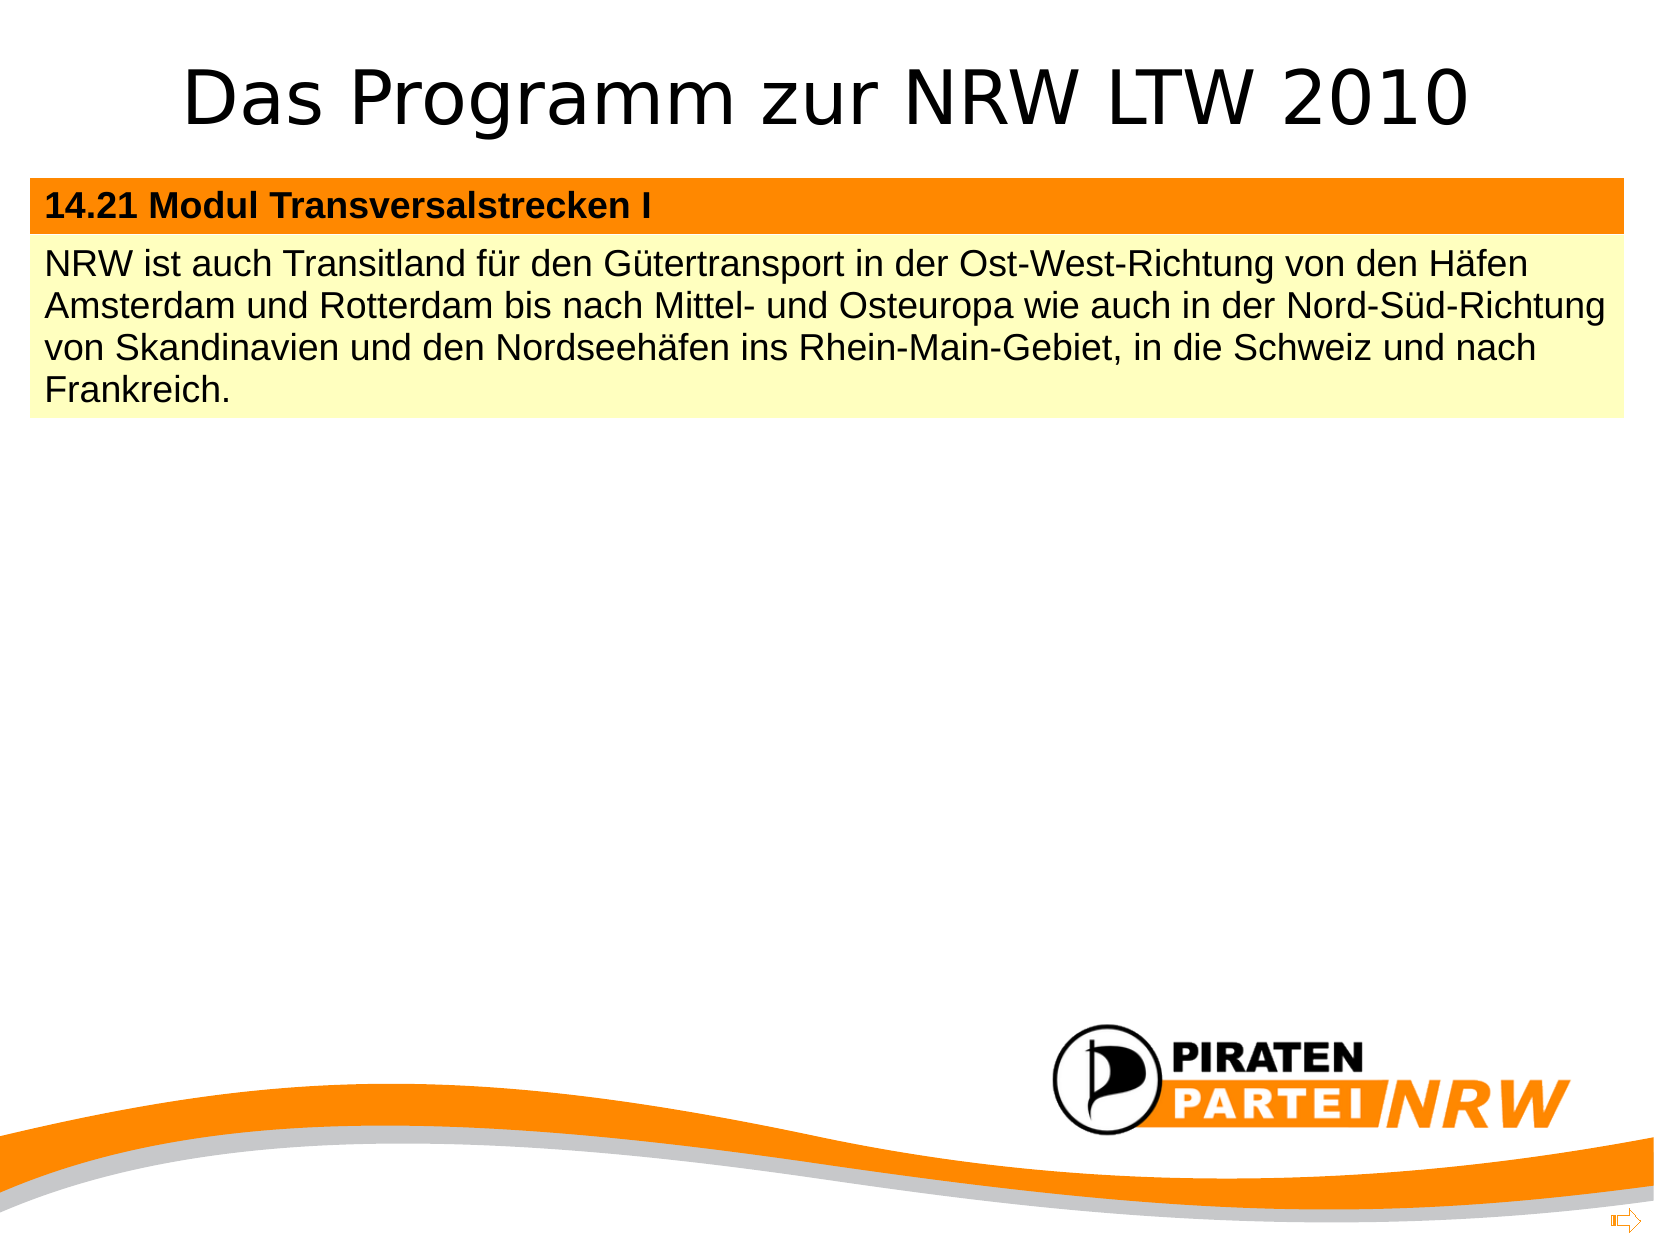

# Das Programm zur NRW LTW 2010
| 14.21 Modul Transversalstrecken I |
| --- |
| NRW ist auch Transitland für den Gütertransport in der Ost-West-Richtung von den Häfen Amsterdam und Rotterdam bis nach Mittel- und Osteuropa wie auch in der Nord-Süd-Richtung von Skandinavien und den Nordseehäfen ins Rhein-Main-Gebiet, in die Schweiz und nach Frankreich. |